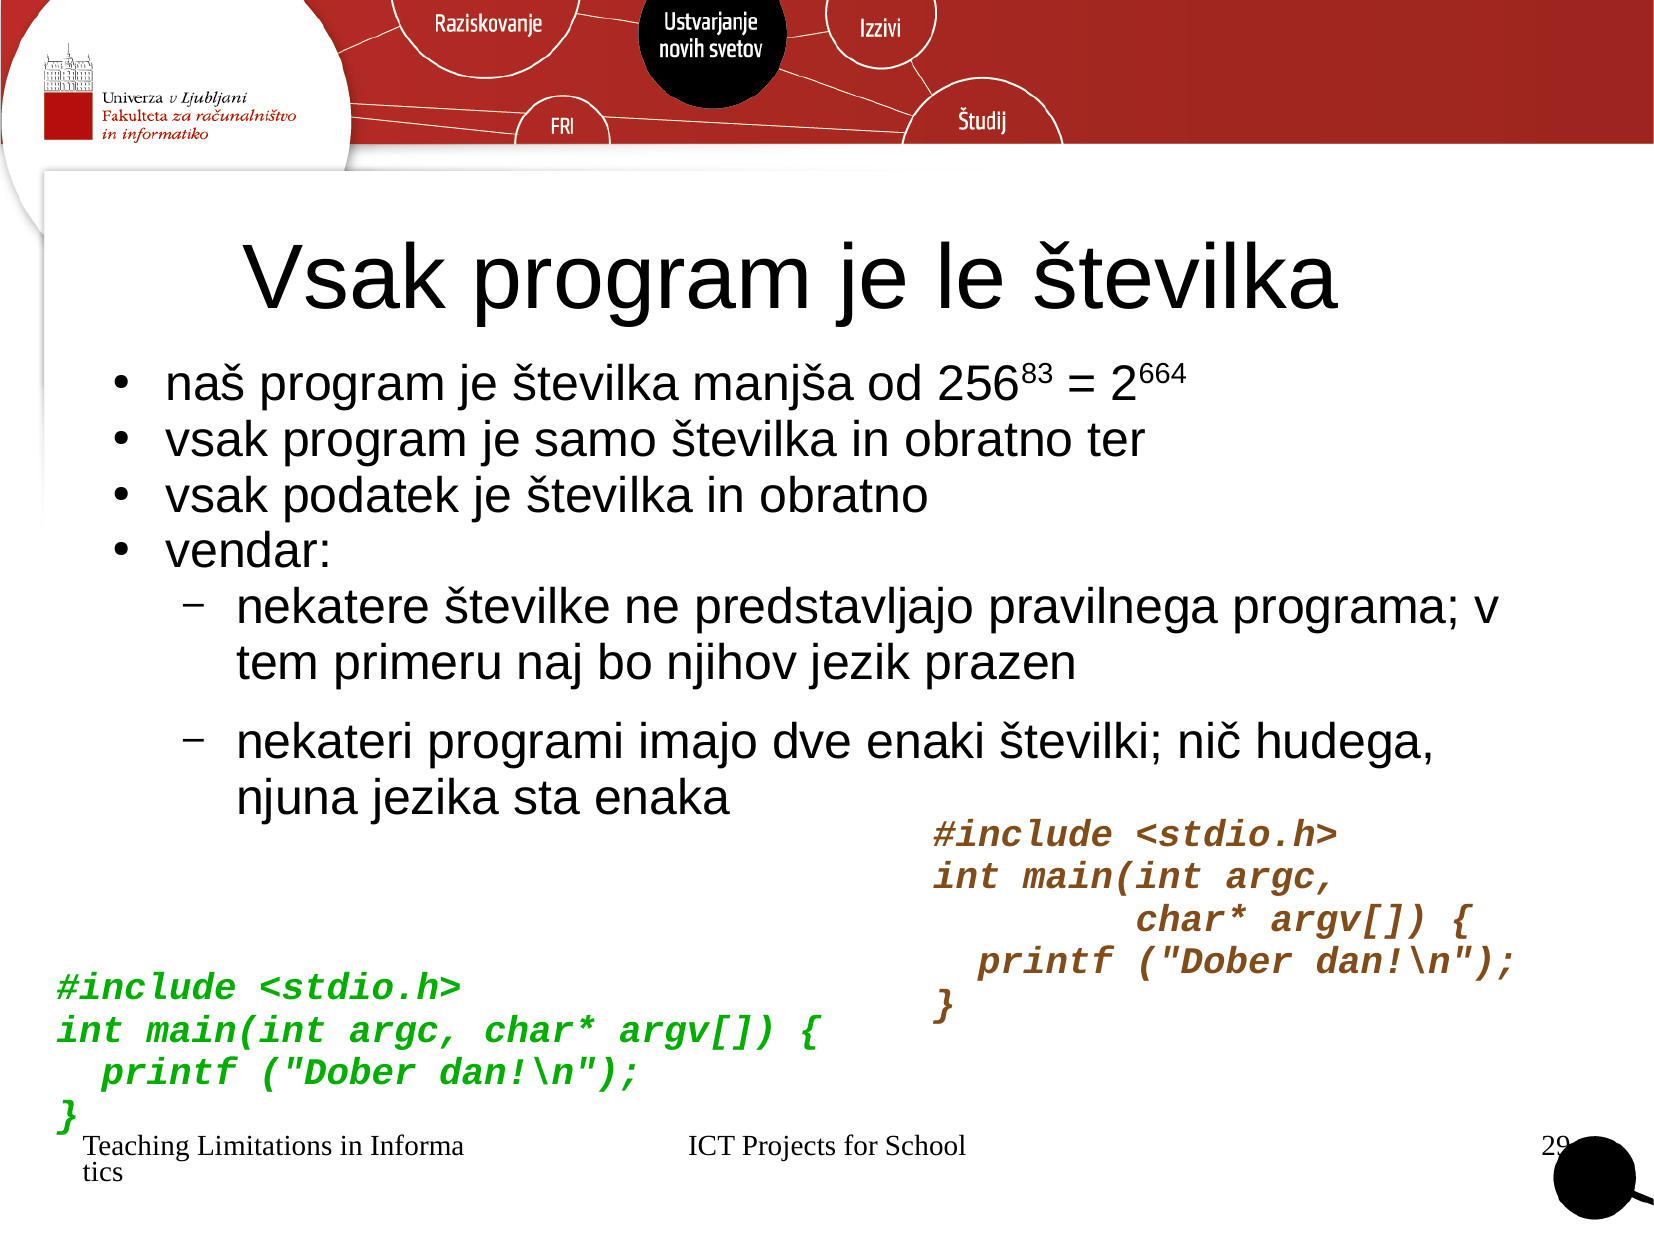

# Vsak program je le številka
naš program je številka manjša od 25683 = 2664
vsak program je samo številka in obratno ter
vsak podatek je številka in obratno
vendar:
nekatere številke ne predstavljajo pravilnega programa; v tem primeru naj bo njihov jezik prazen
nekateri programi imajo dve enaki številki; nič hudega, njuna jezika sta enaka
#include <stdio.h>
int main(int argc,
 char* argv[]) {
 printf ("Dober dan!\n");
}
#include <stdio.h>
int main(int argc, char* argv[]) {
 printf ("Dober dan!\n");
}
Teaching Limitations in Informatics
ICT Projects for School
29